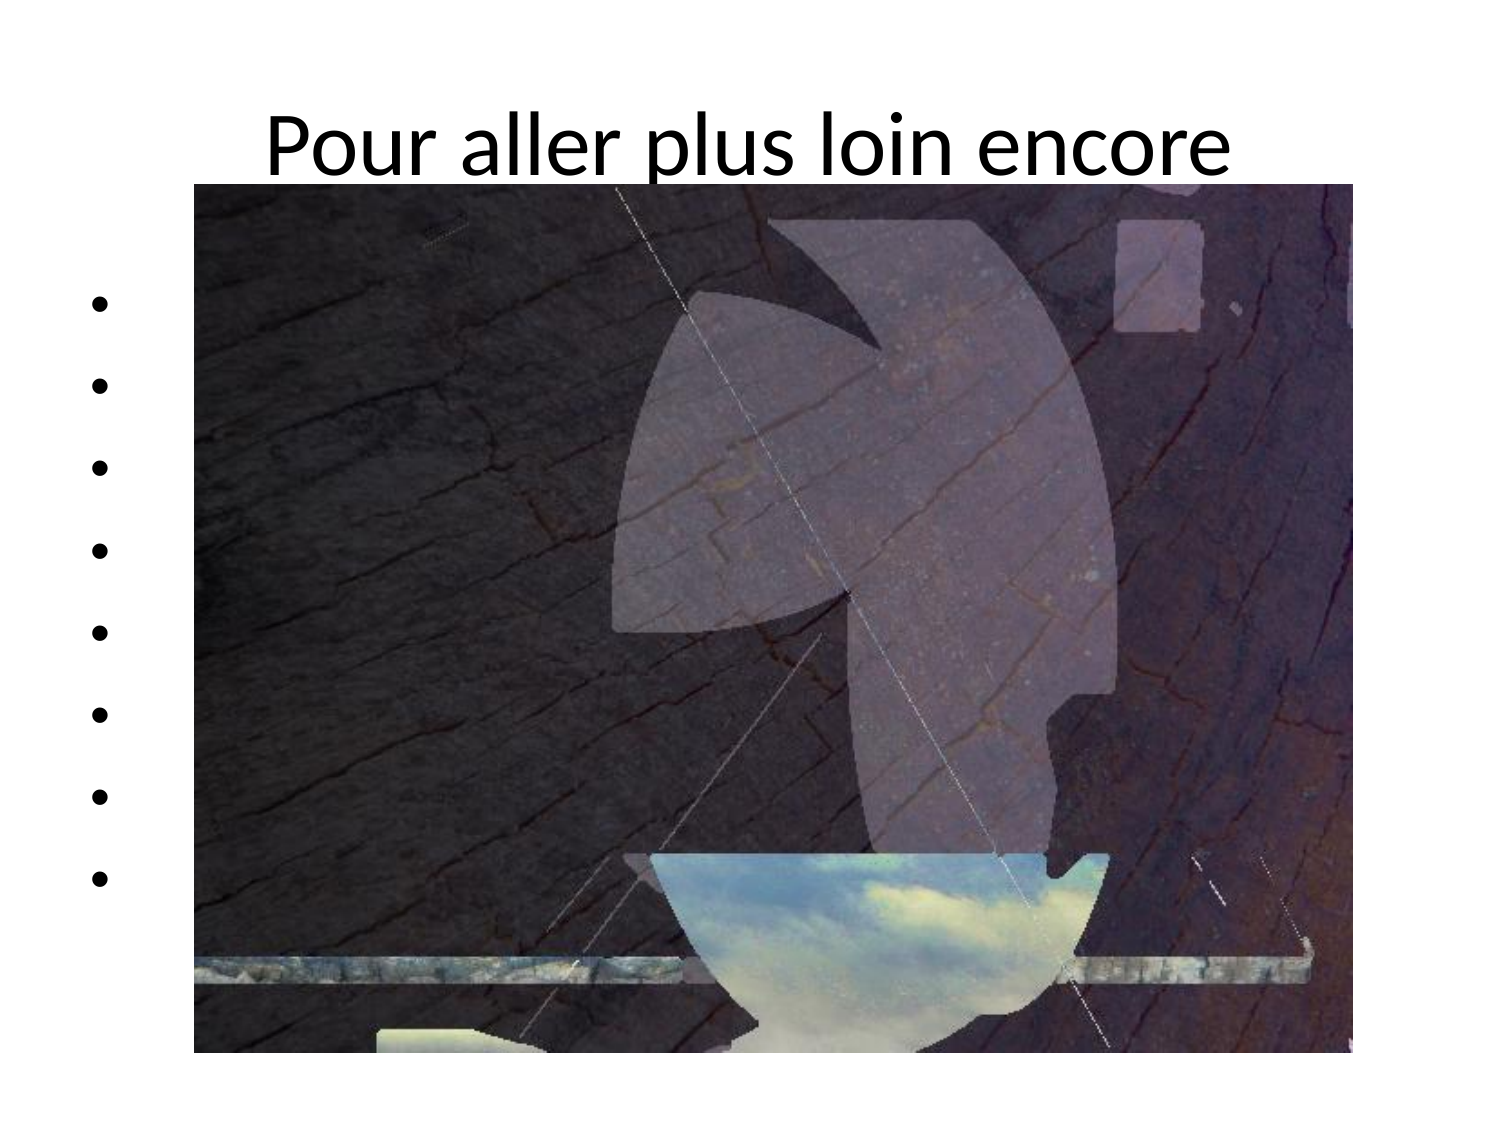

# Pour aller plus loin encore
 http//diccan.com pmberger@orange.fr